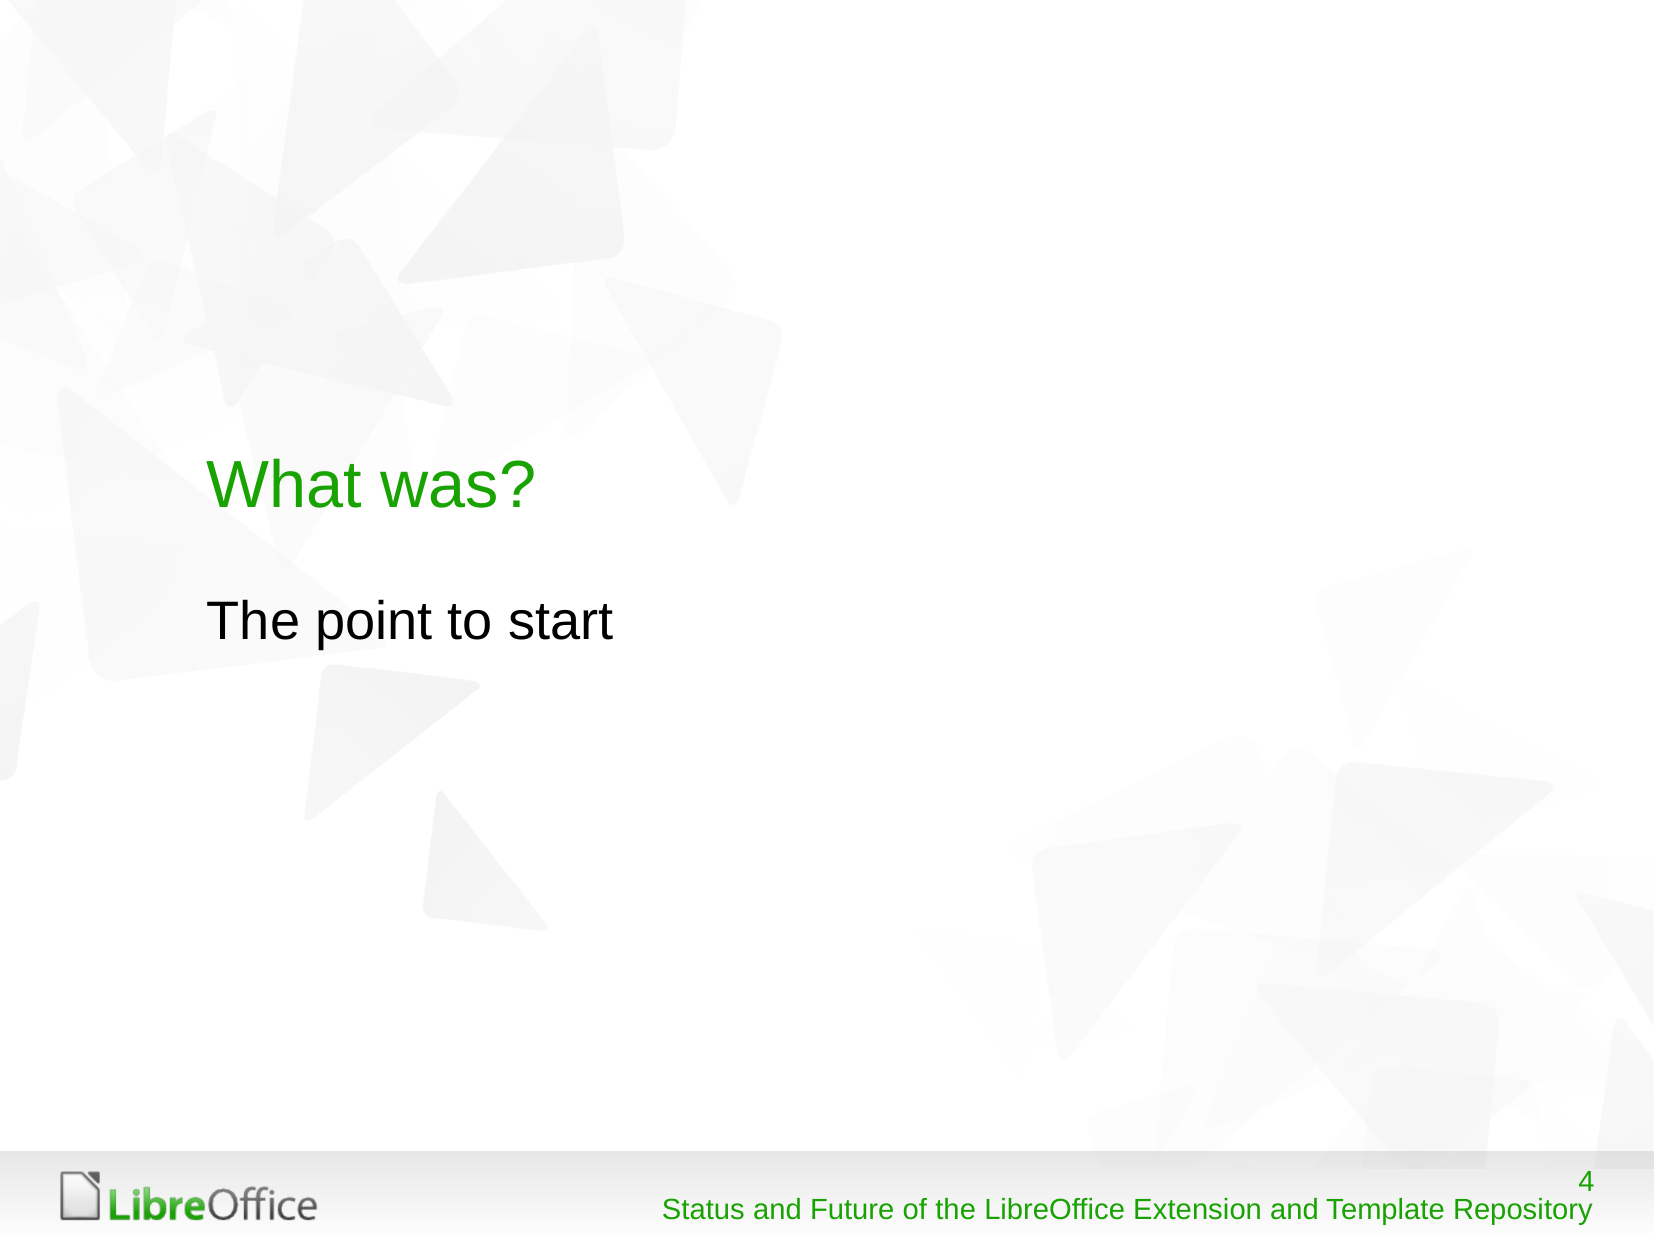

# What was?
The point to start
4
Status and Future of the LibreOffice Extension and Template Repository